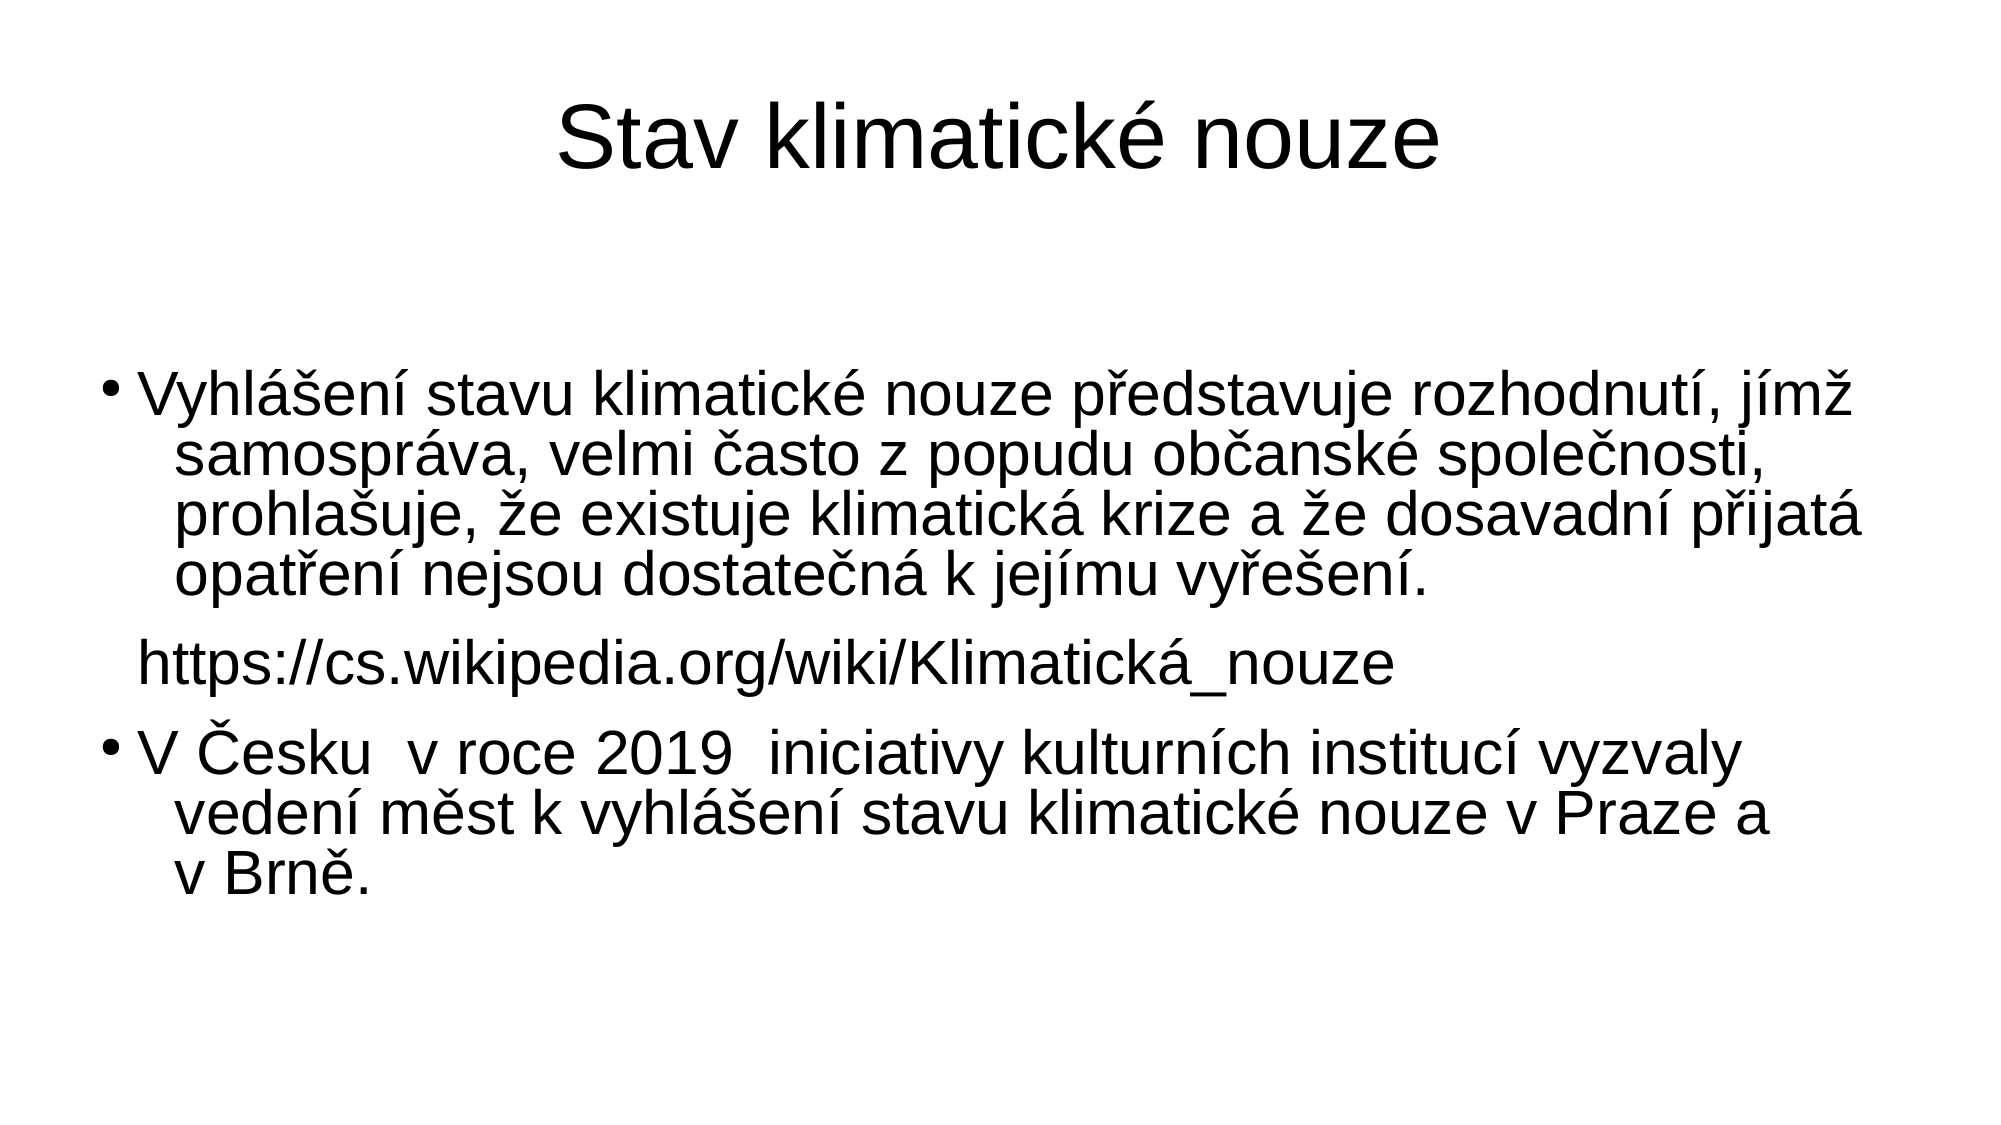

# Stav klimatické nouze
Vyhlášení stavu klimatické nouze představuje rozhodnutí, jímž samospráva, velmi často z⁠ popudu občanské společnosti, prohlašuje, že existuje klimatická krize a že dosavadní při­jatá opatření nejsou dostatečná k⁠ jejímu vyřešení.
https://cs.wikipedia.org/wiki/Klimatická_nouze
V⁠ Česku v⁠ roce 2019 iniciativy kulturních institucí vyzvaly vedení měst k⁠ vyhlášení stavu klimatické nouze v⁠ Praze a v⁠ Brně.